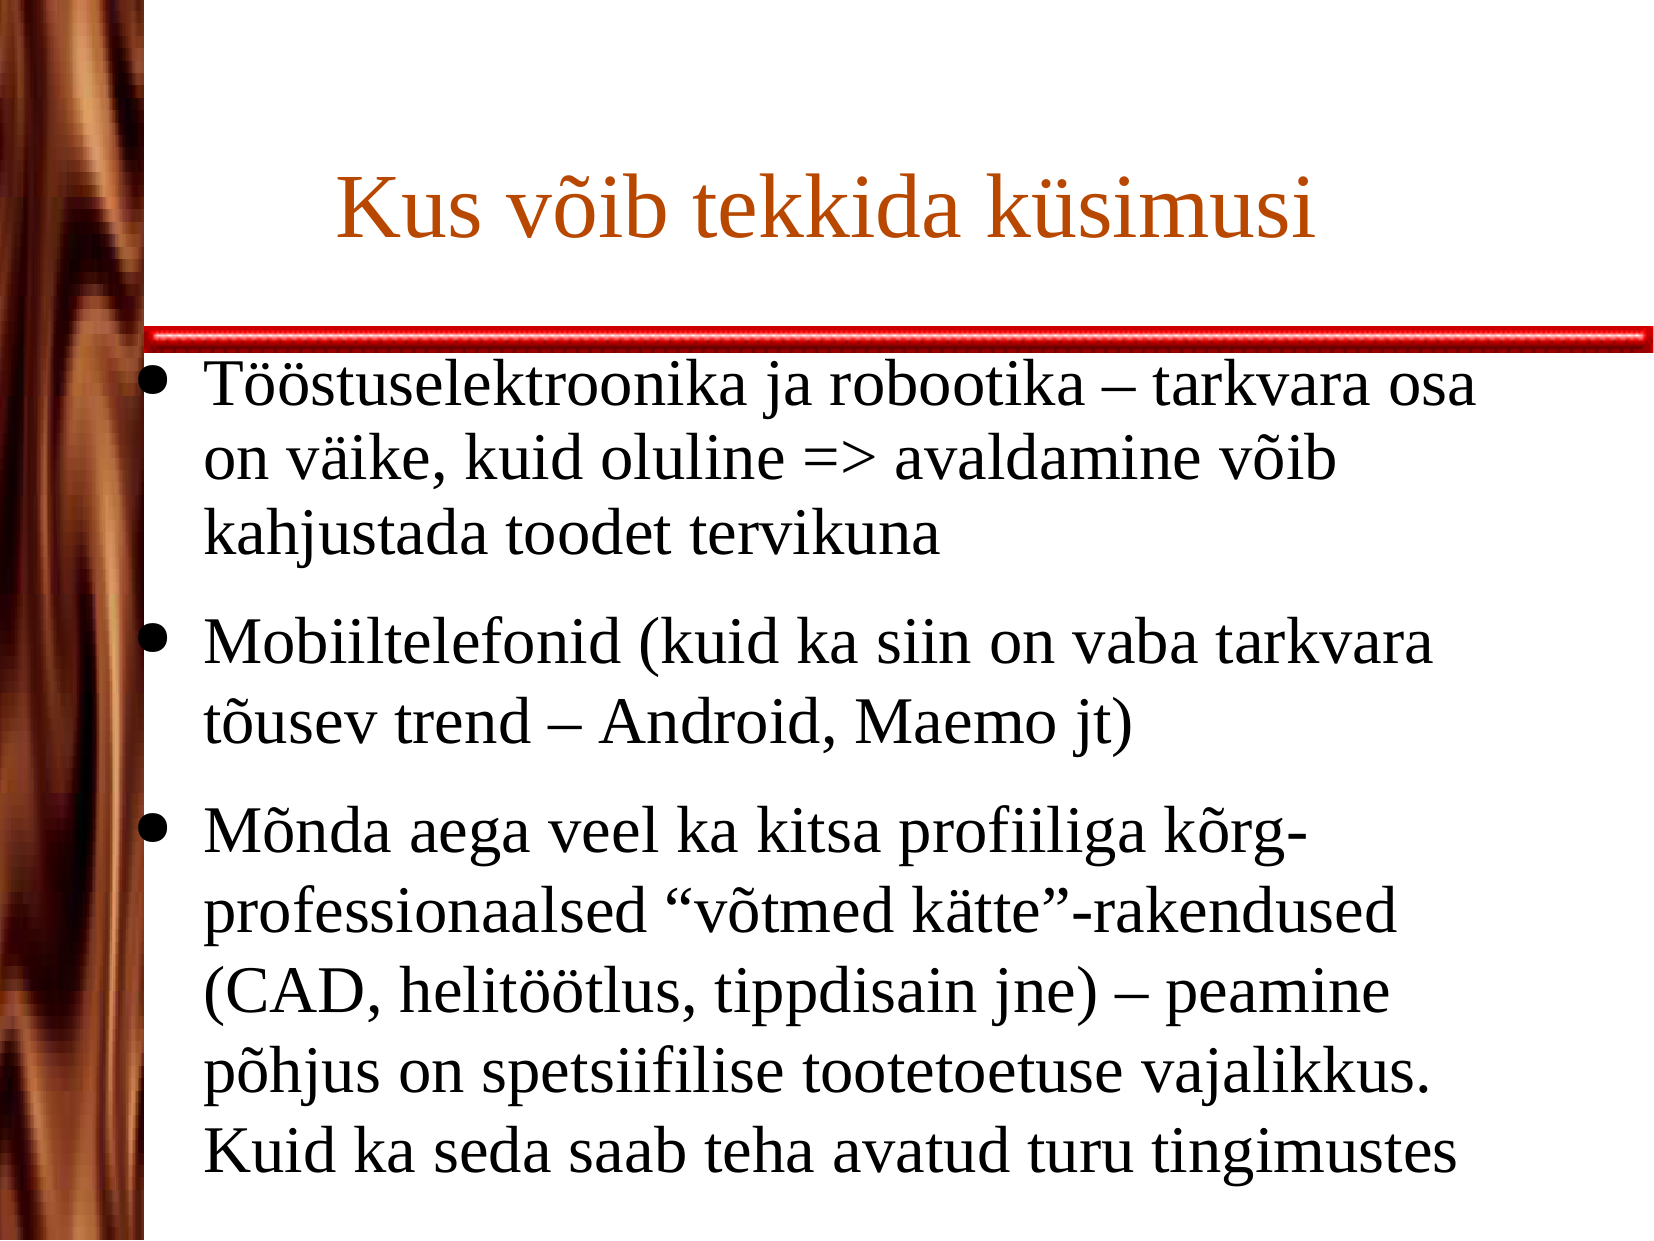

# Kus võib tekkida küsimusi
Tööstuselektroonika ja robootika – tarkvara osa on väike, kuid oluline => avaldamine võib kahjustada toodet tervikuna
Mobiiltelefonid (kuid ka siin on vaba tarkvara tõusev trend – Android, Maemo jt)
Mõnda aega veel ka kitsa profiiliga kõrg-professionaalsed “võtmed kätte”-rakendused (CAD, helitöötlus, tippdisain jne) – peamine põhjus on spetsiifilise tootetoetuse vajalikkus. Kuid ka seda saab teha avatud turu tingimustes